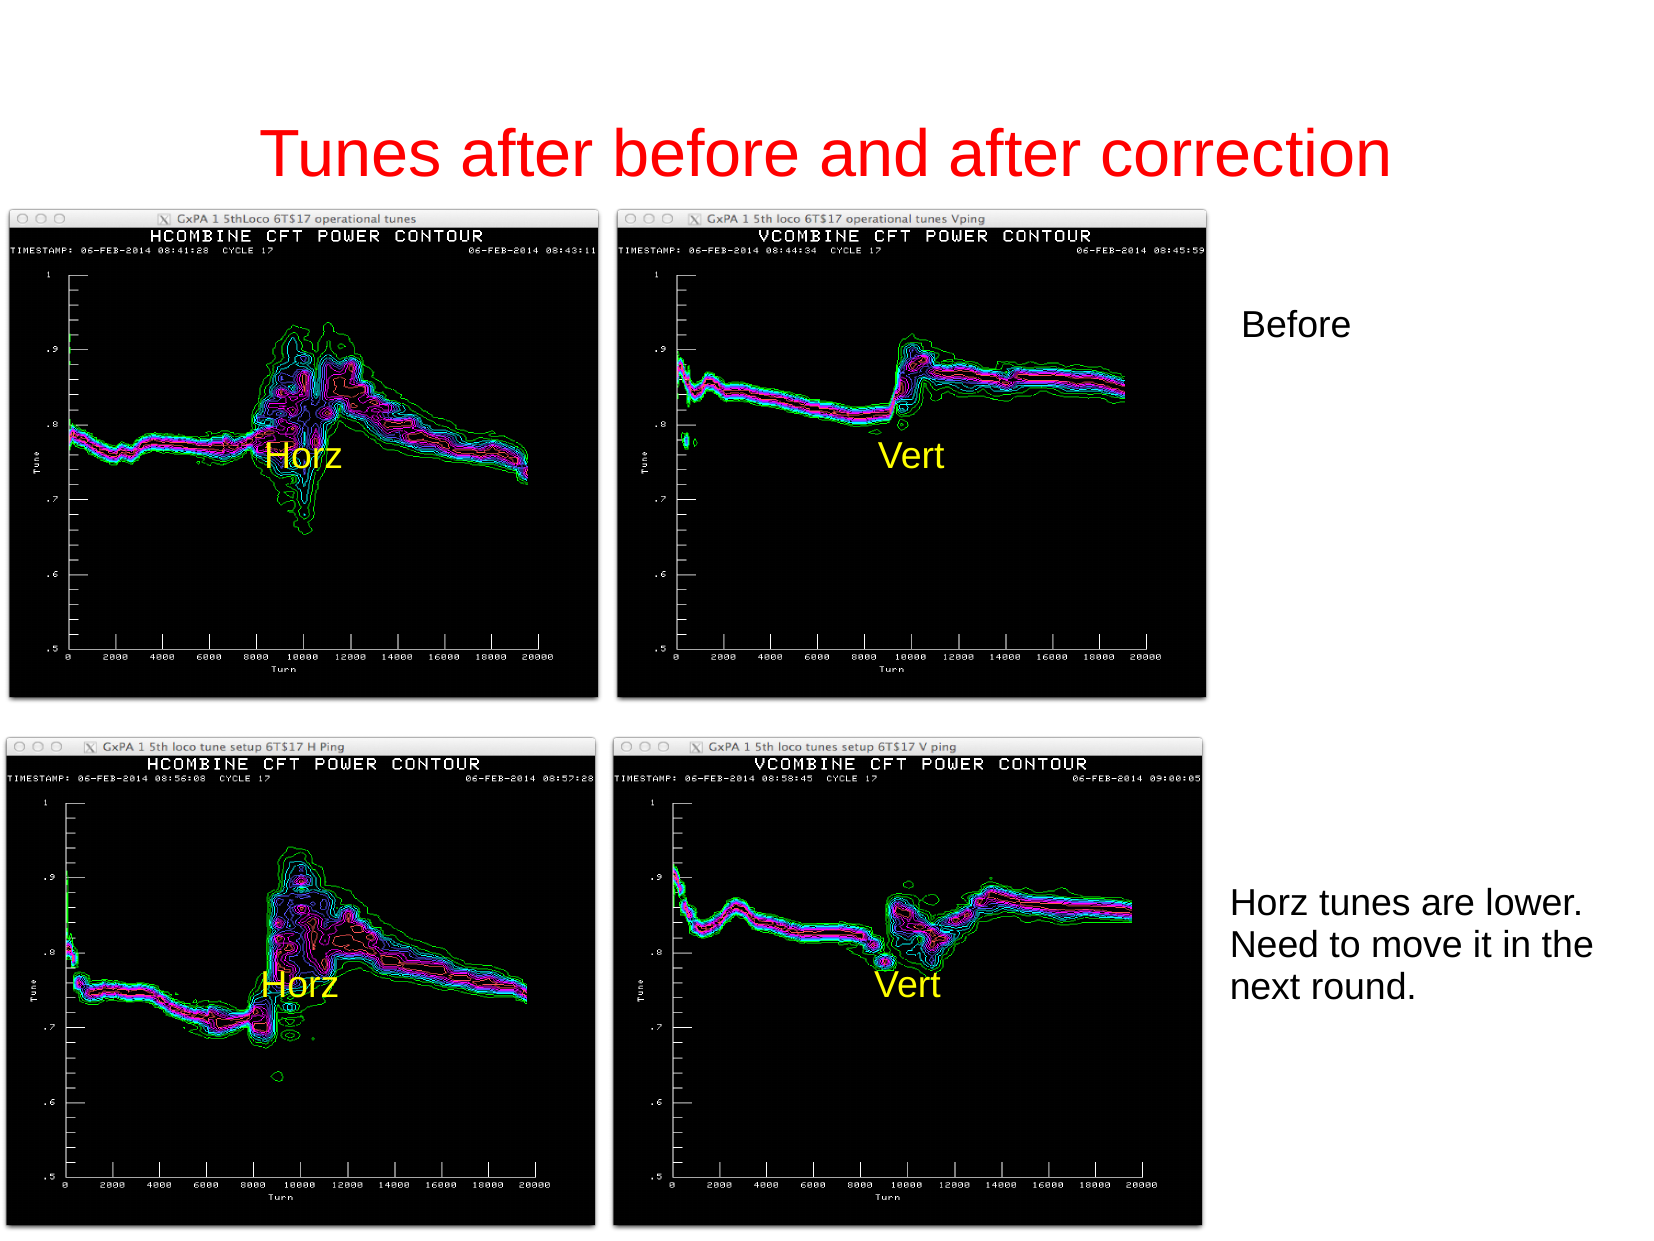

# Tunes after before and after correction
Horz
Vert
Before
Horz
Vert
Horz tunes are lower. Need to move it in the next round.